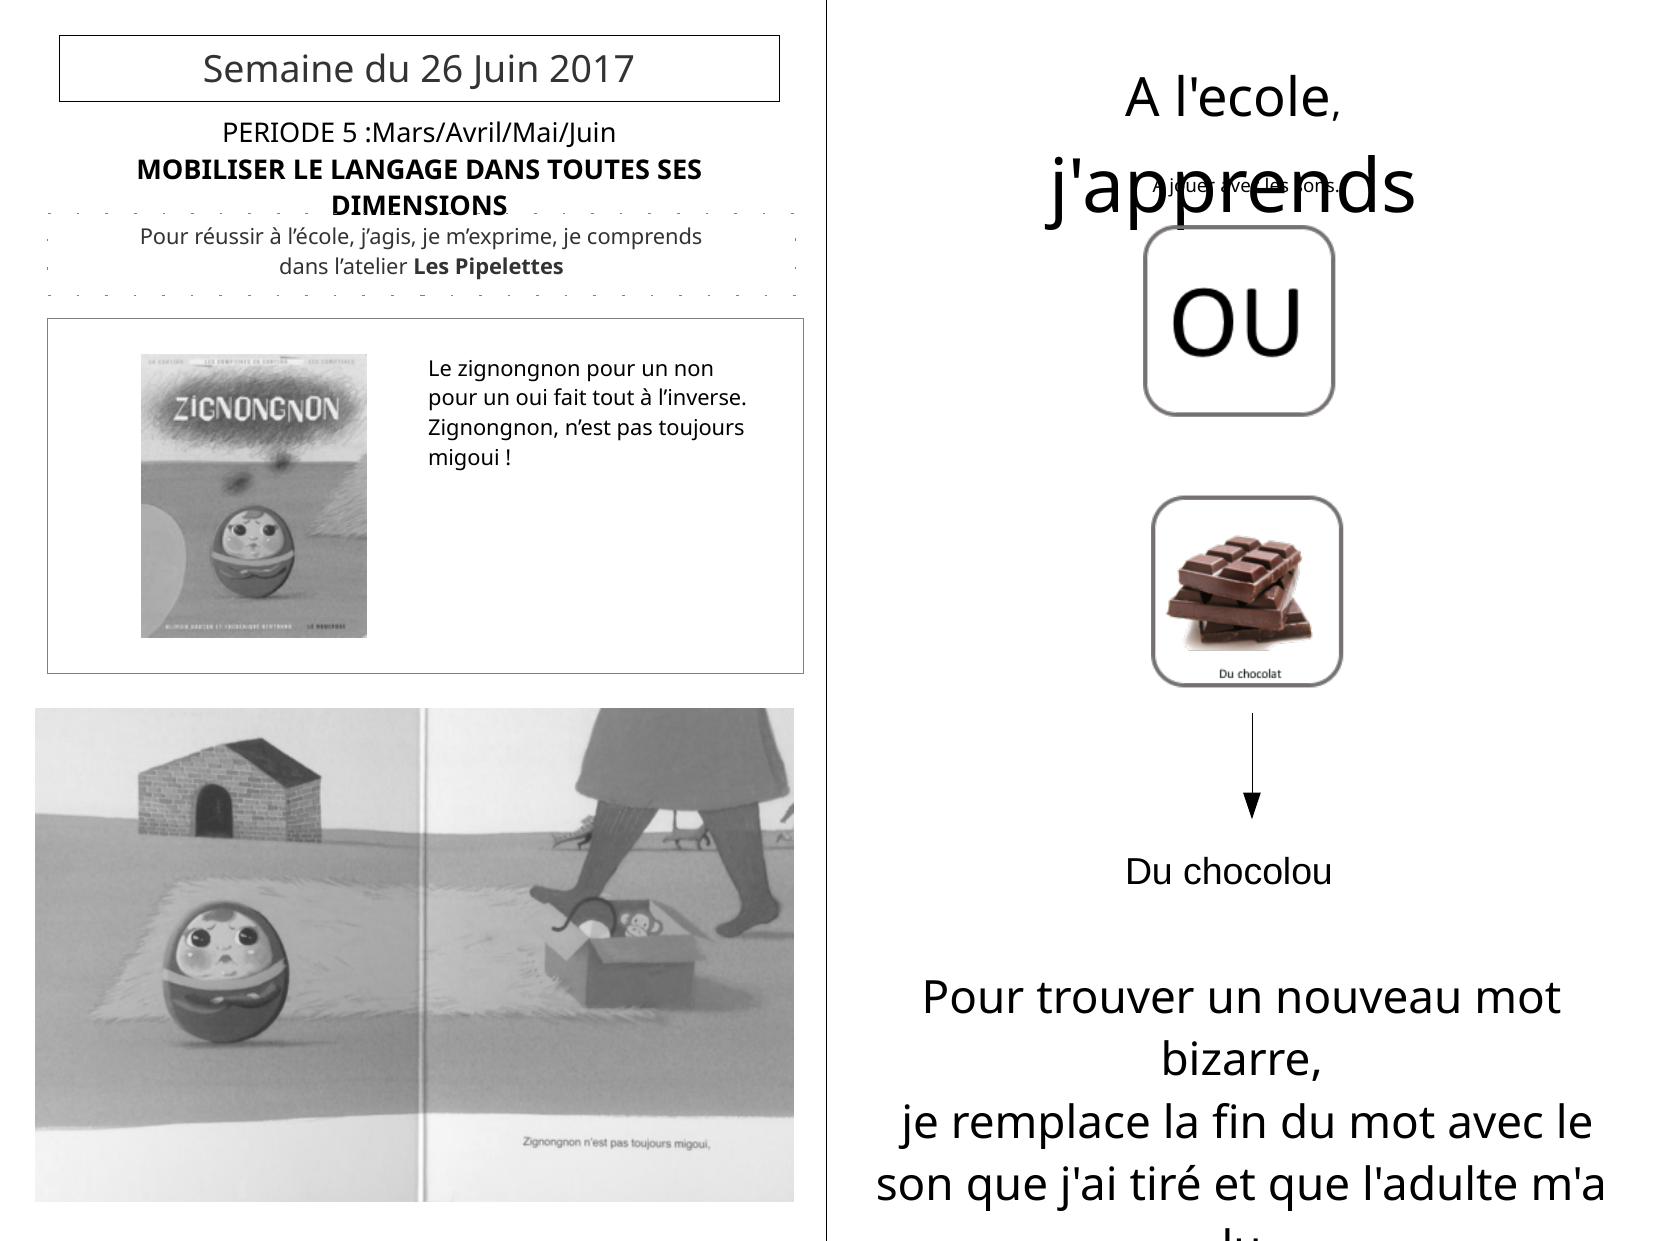

Semaine du 26 Juin 2017
A l'ecole, j'apprends
PERIODE 5 :Mars/Avril/Mai/Juin
MOBILISER LE LANGAGE DANS TOUTES SES DIMENSIONS
A jouer avec les sons.
Pour réussir à l’école, j’agis, je m’exprime, je comprends
dans l’atelier Les Pipelettes
Le zignongnon pour un non pour un oui fait tout à l’inverse.
Zignongnon, n’est pas toujours migoui !
Du chocolou
Pour trouver un nouveau mot bizarre,
 je remplace la fin du mot avec le son que j'ai tiré et que l'adulte m'a lu